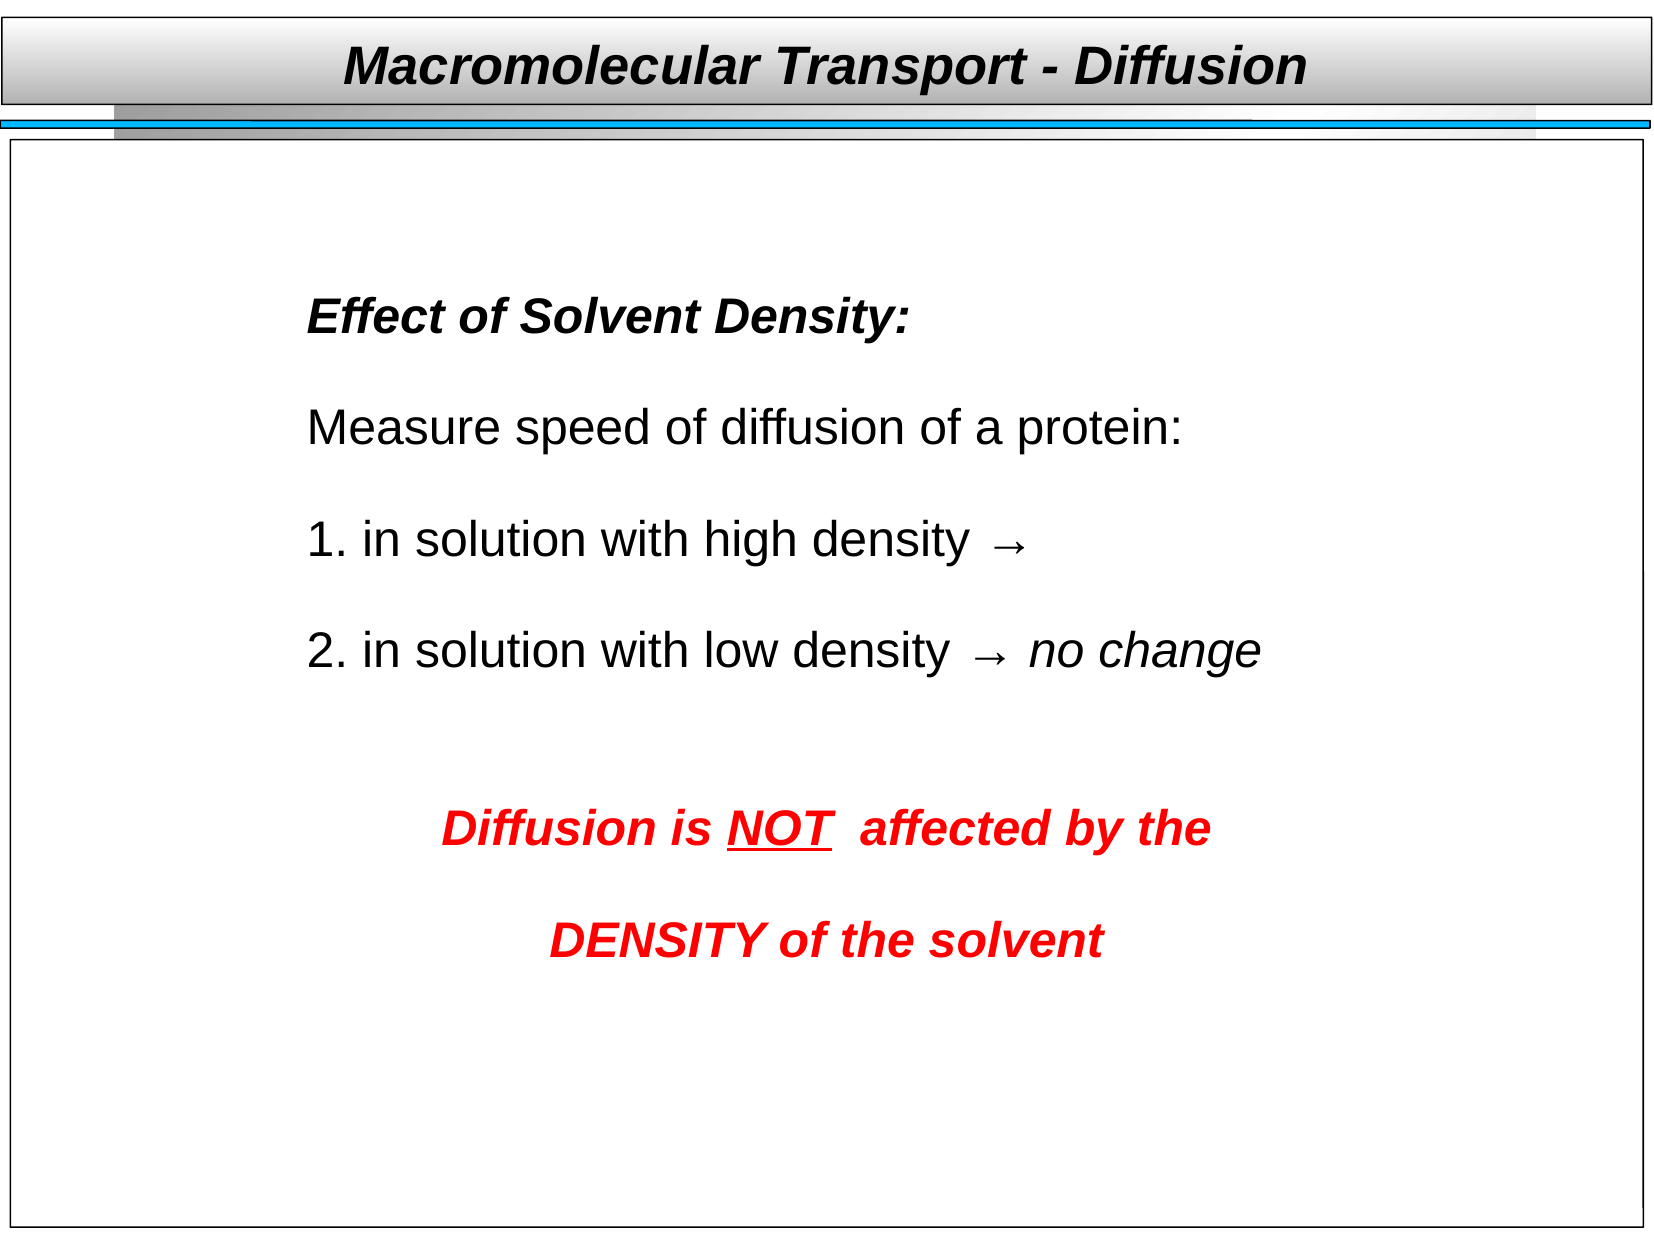

Macromolecular Transport - Diffusion
Effect of Solvent Density:
Measure speed of diffusion of a protein:
1. in solution with high density →
2. in solution with low density → no change
Diffusion is NOT affected by the
DENSITY of the solvent